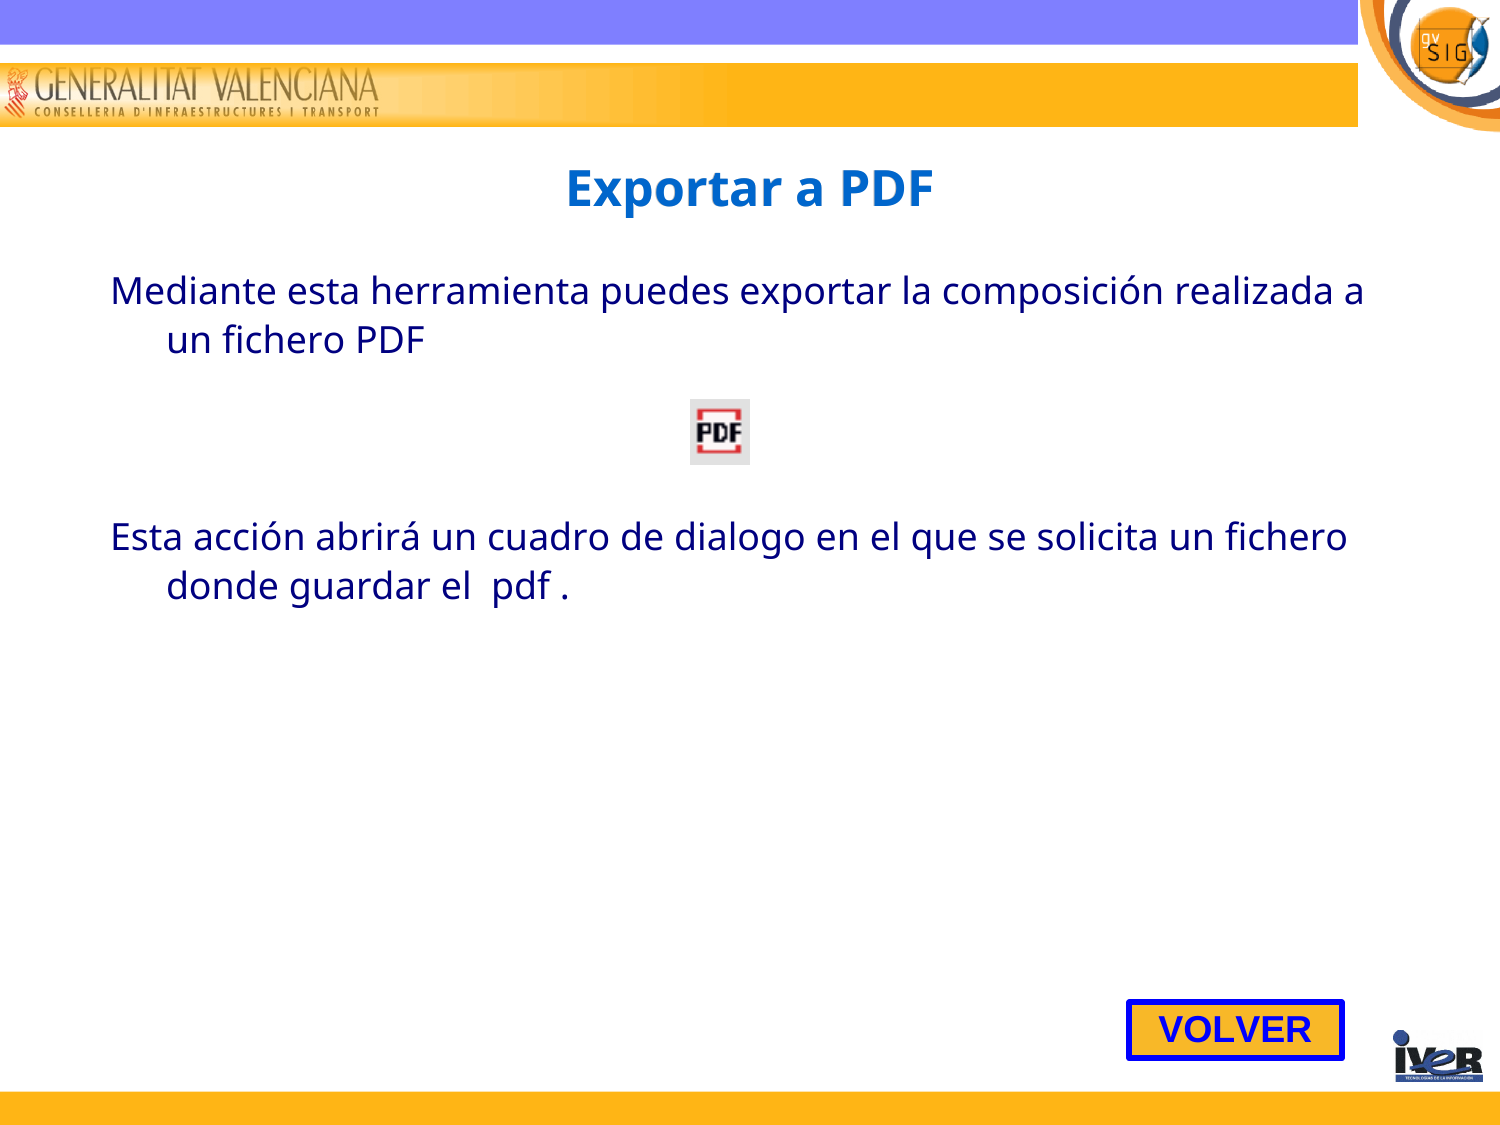

# Exportar a PDF
Mediante esta herramienta puedes exportar la composición realizada a un fichero PDF
Esta acción abrirá un cuadro de dialogo en el que se solicita un fichero donde guardar el pdf .
VOLVER